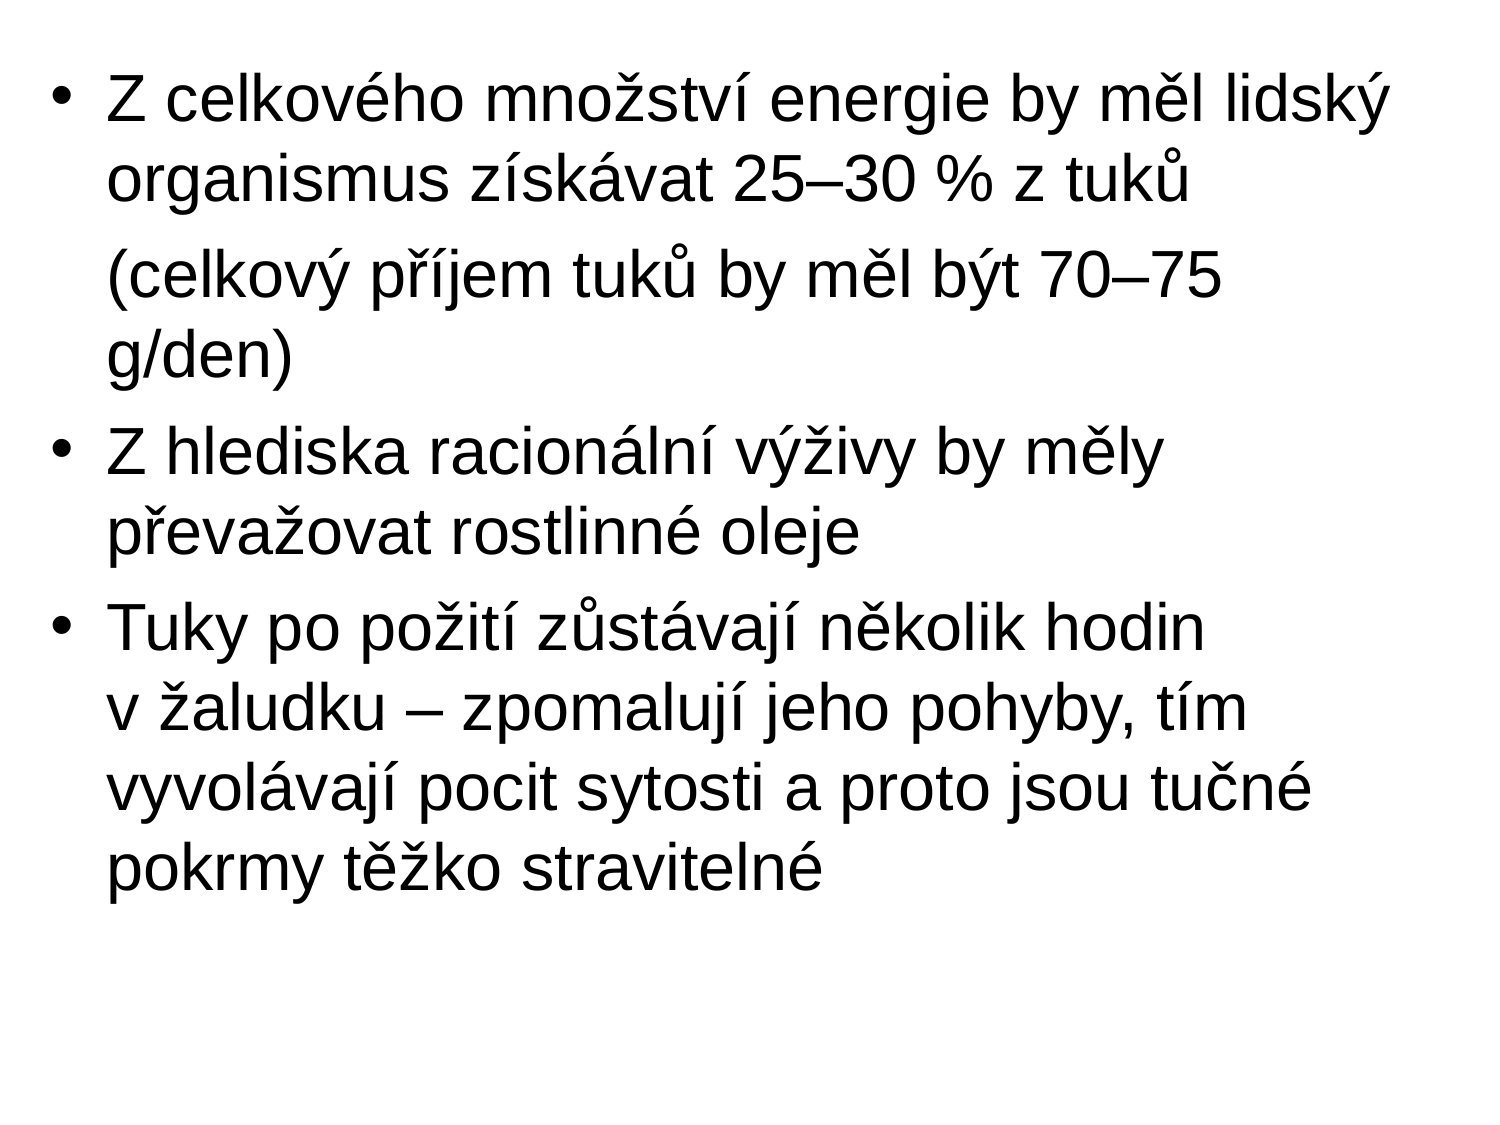

# Z celkového množství energie by měl lidský organismus získávat 25–30 % z tuků
	(celkový příjem tuků by měl být 70–75 g/den)
Z hlediska racionální výživy by měly převažovat rostlinné oleje
Tuky po požití zůstávají několik hodin
v žaludku – zpomalují jeho pohyby, tím vyvolávají pocit sytosti a proto jsou tučné pokrmy těžko stravitelné